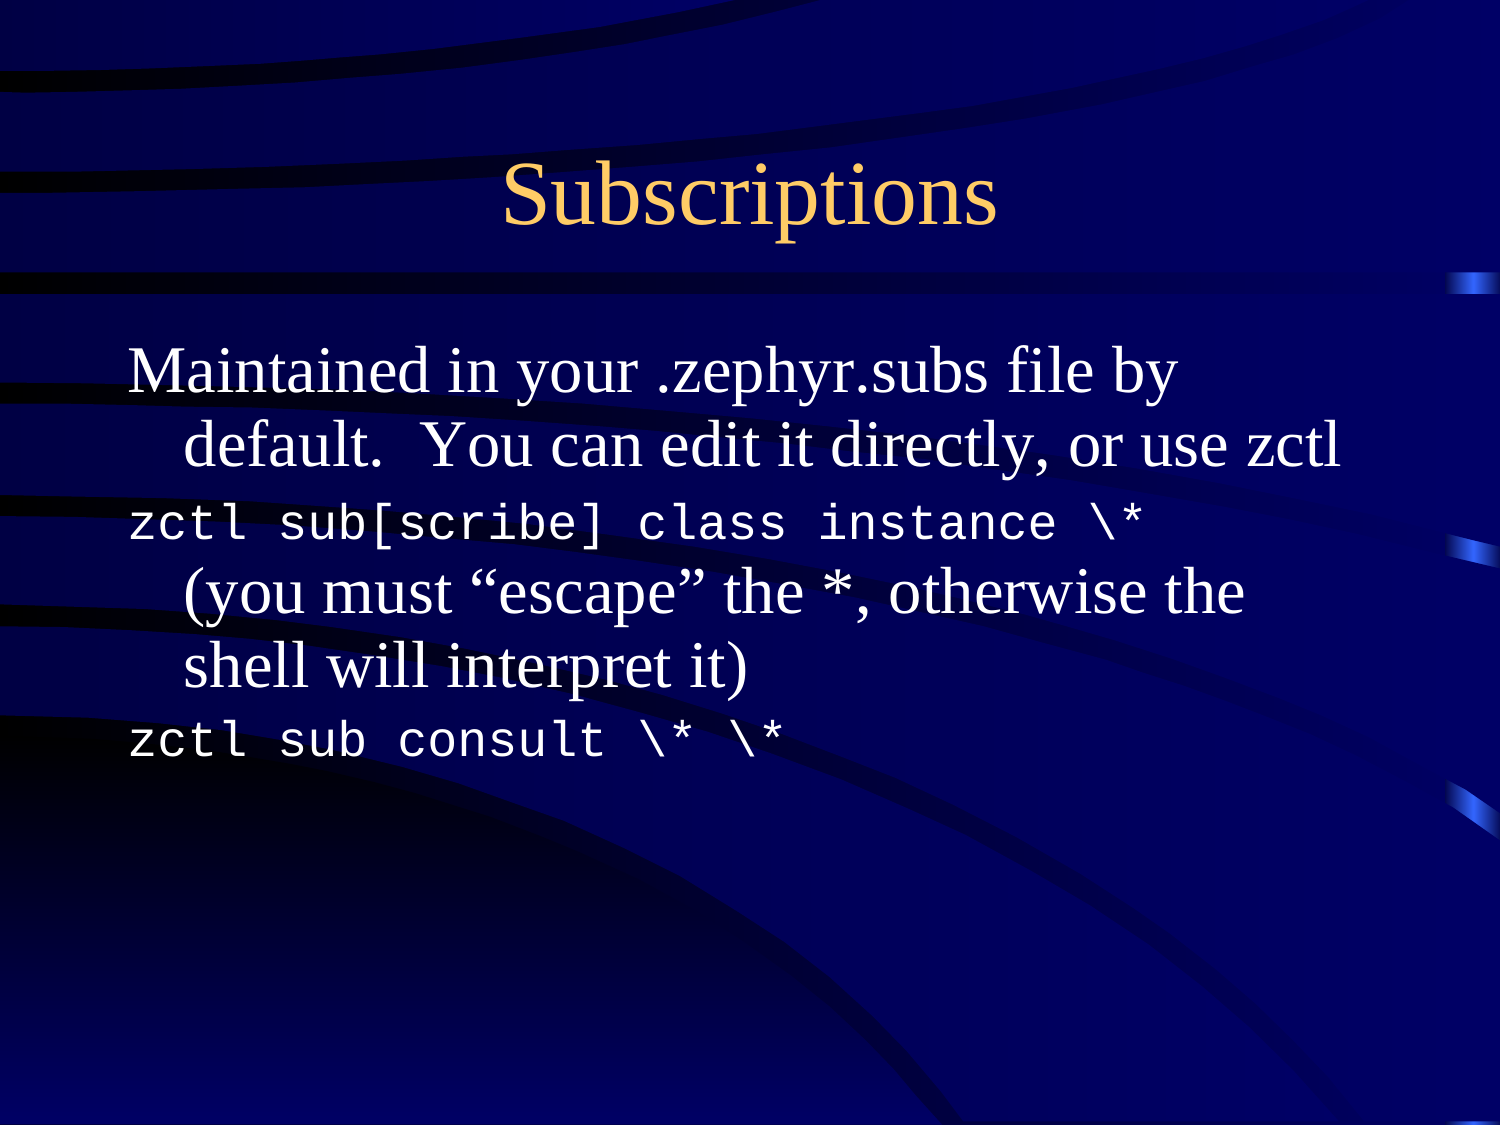

# Subscriptions
Maintained in your .zephyr.subs file by default. You can edit it directly, or use zctl
zctl sub[scribe] class instance \*
(you must “escape” the *, otherwise the shell will interpret it)
zctl sub consult \* \*